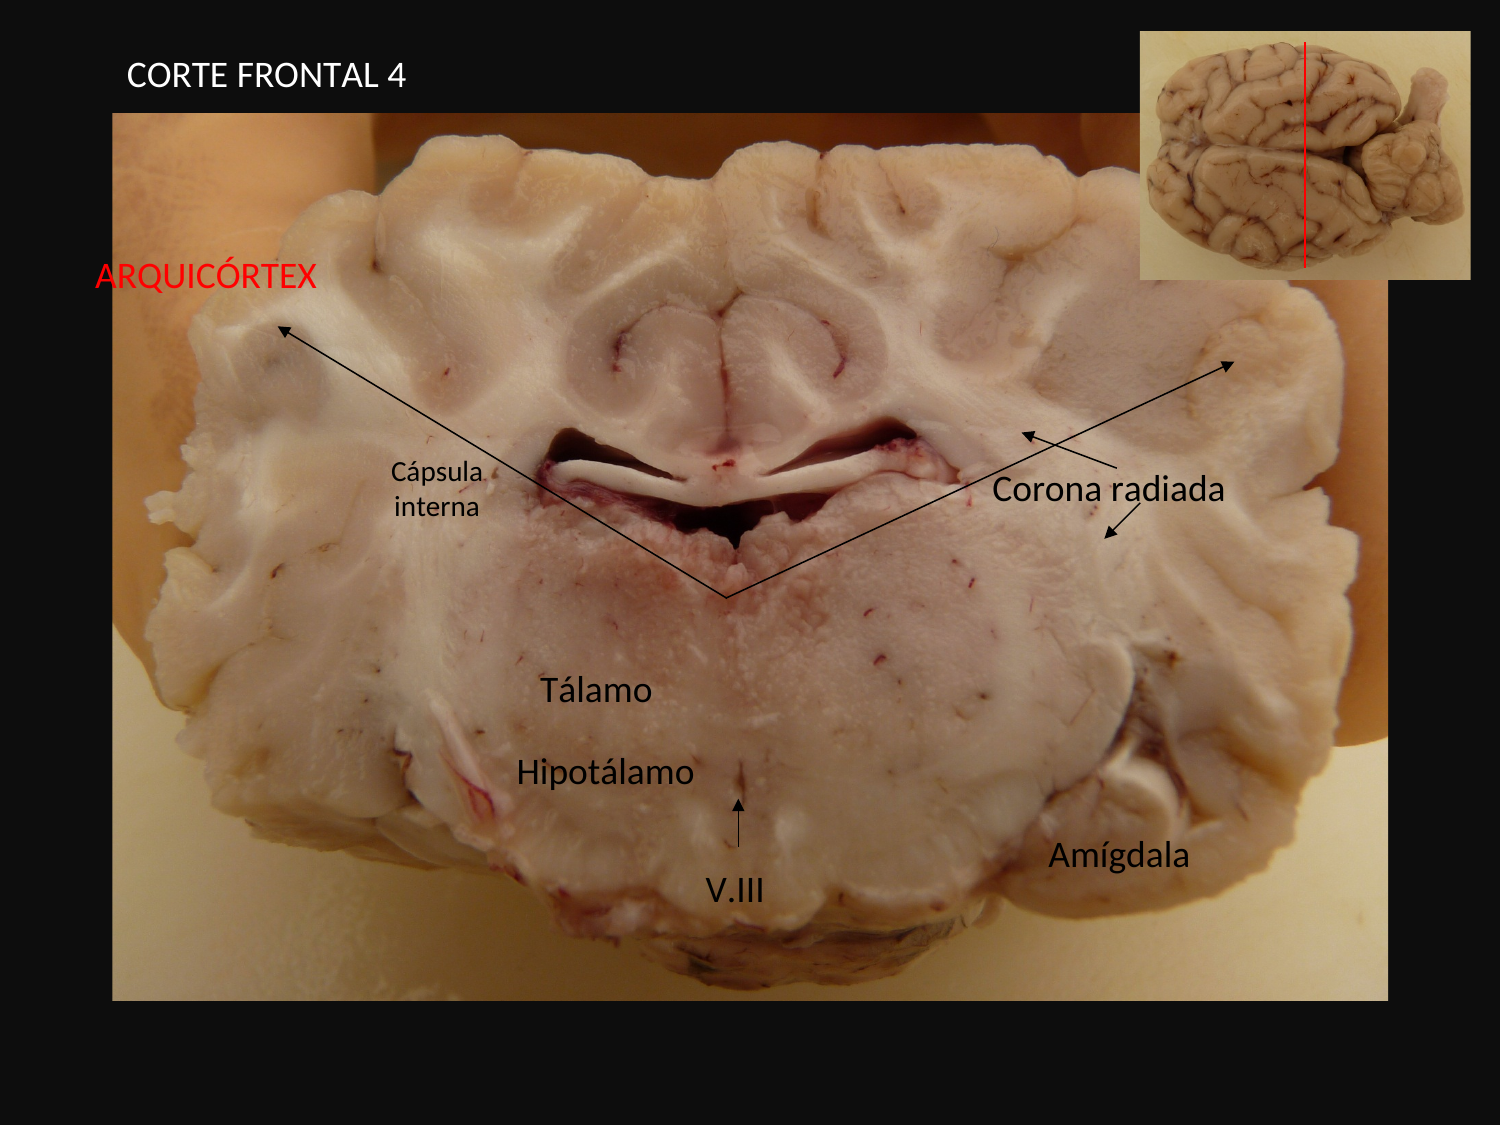

CORTE FRONTAL 4
ARQUICÓRTEX
Cápsula interna
Corona radiada
Tálamo
Hipotálamo
Amígdala
V.III